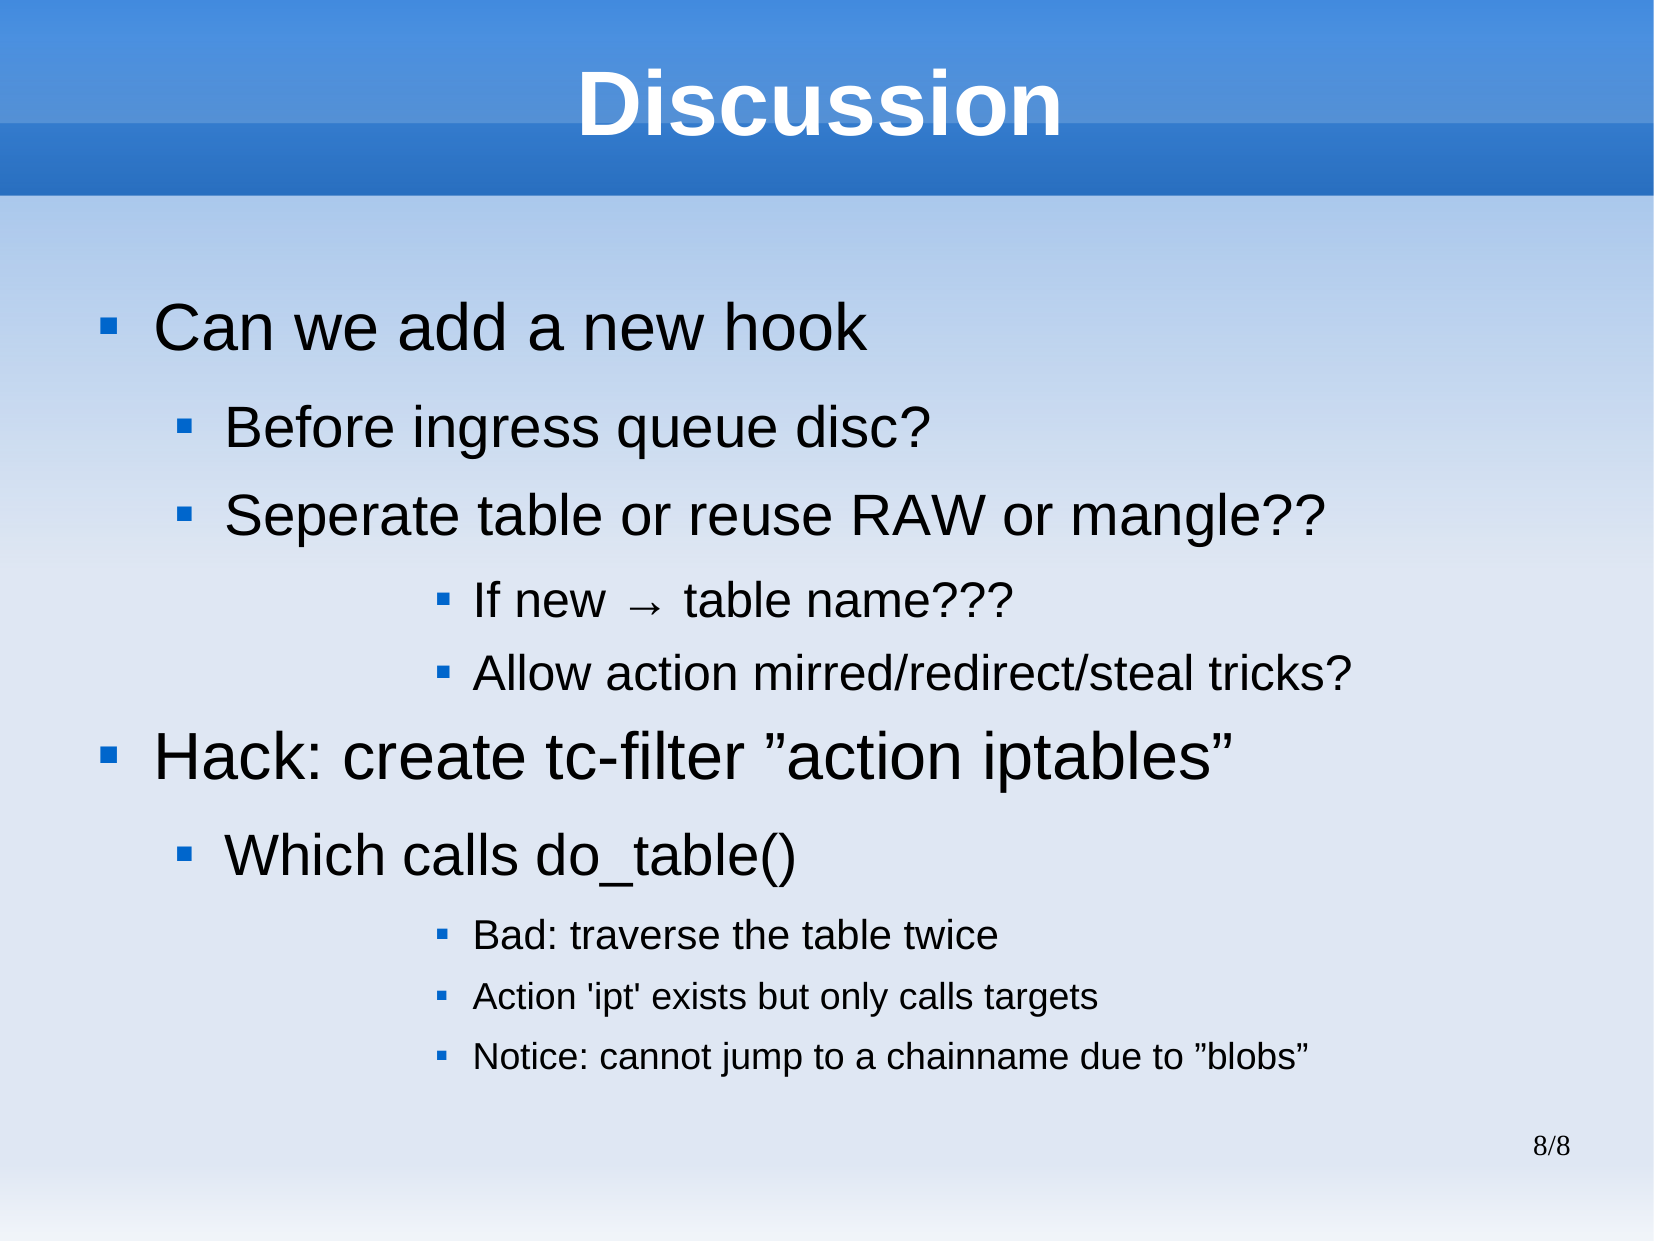

# Discussion
Can we add a new hook
Before ingress queue disc?
Seperate table or reuse RAW or mangle??
If new → table name???
Allow action mirred/redirect/steal tricks?
Hack: create tc-filter ”action iptables”
Which calls do_table()
Bad: traverse the table twice
Action 'ipt' exists but only calls targets
Notice: cannot jump to a chainname due to ”blobs”
8